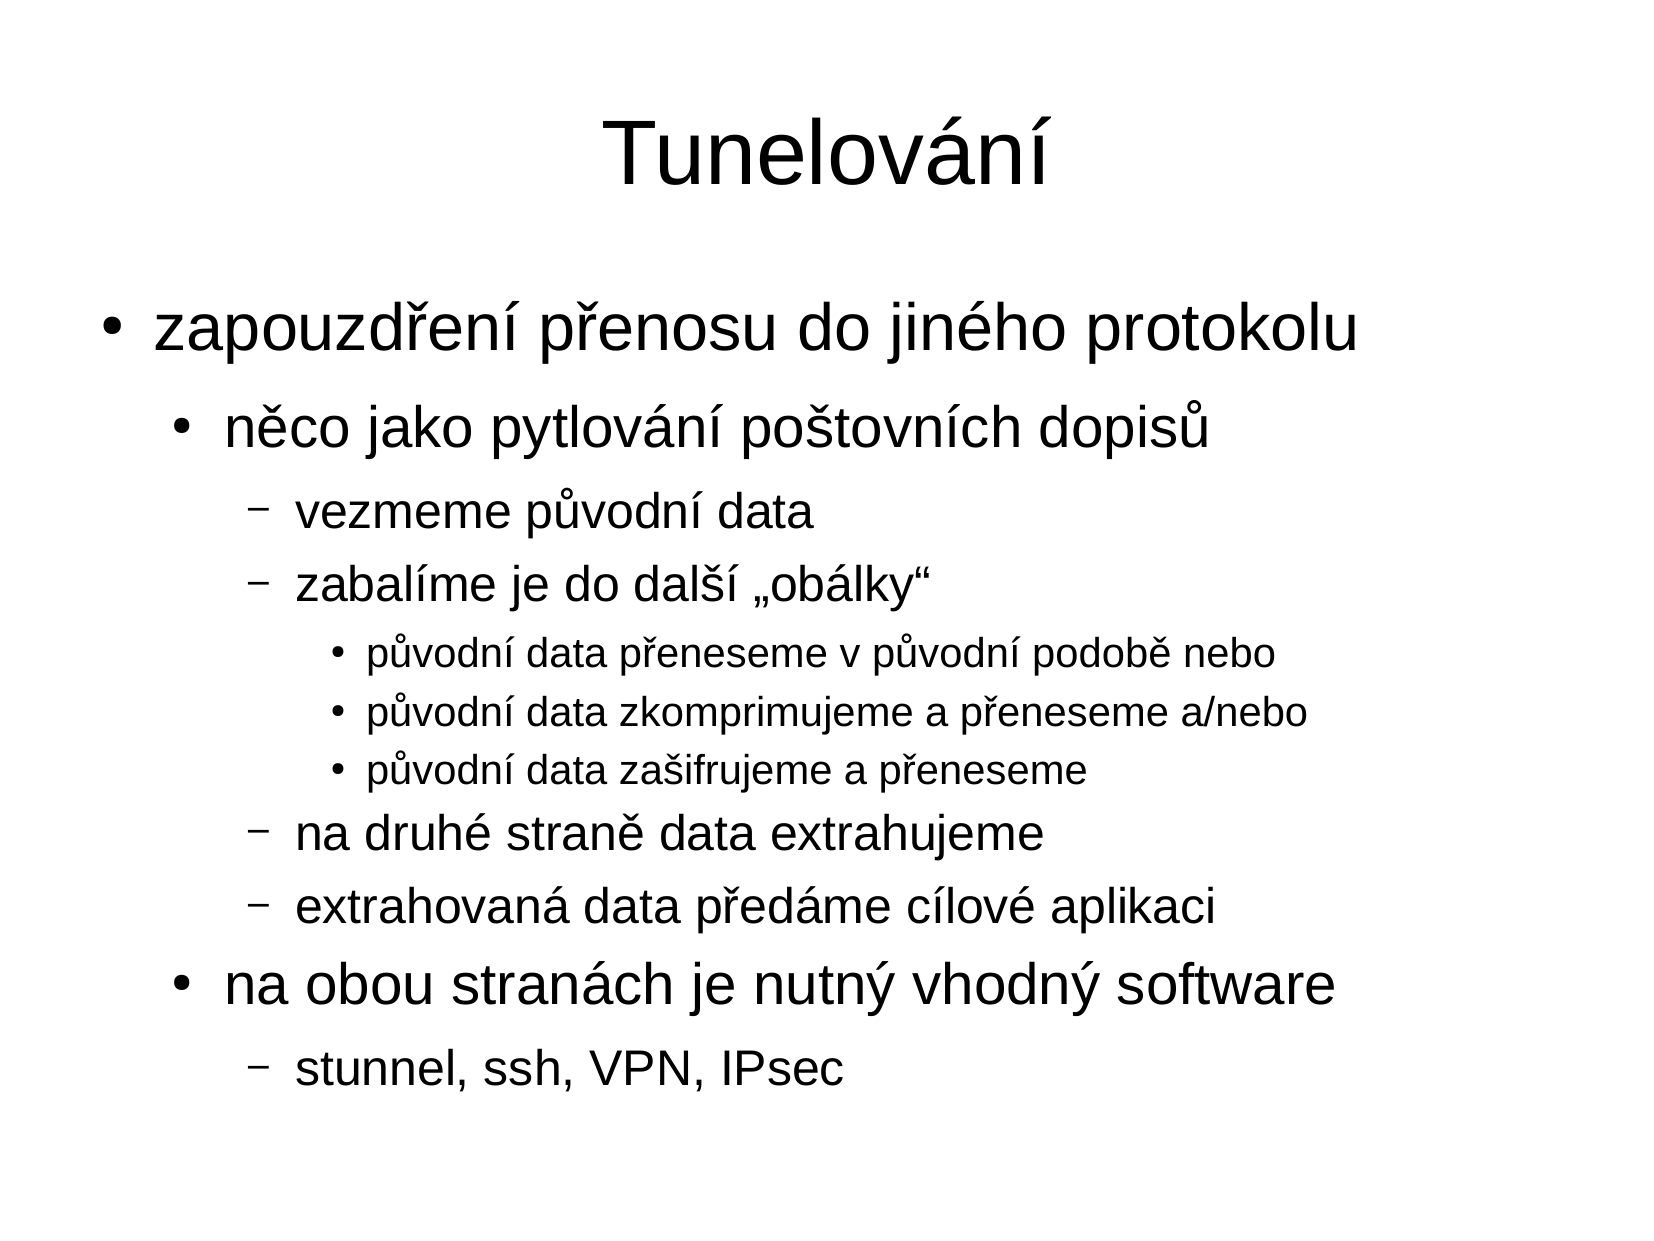

# Tunelování
zapouzdření přenosu do jiného protokolu
něco jako pytlování poštovních dopisů
vezmeme původní data
zabalíme je do další „obálky“
původní data přeneseme v původní podobě nebo
původní data zkomprimujeme a přeneseme a/nebo
původní data zašifrujeme a přeneseme
na druhé straně data extrahujeme
extrahovaná data předáme cílové aplikaci
na obou stranách je nutný vhodný software
stunnel, ssh, VPN, IPsec